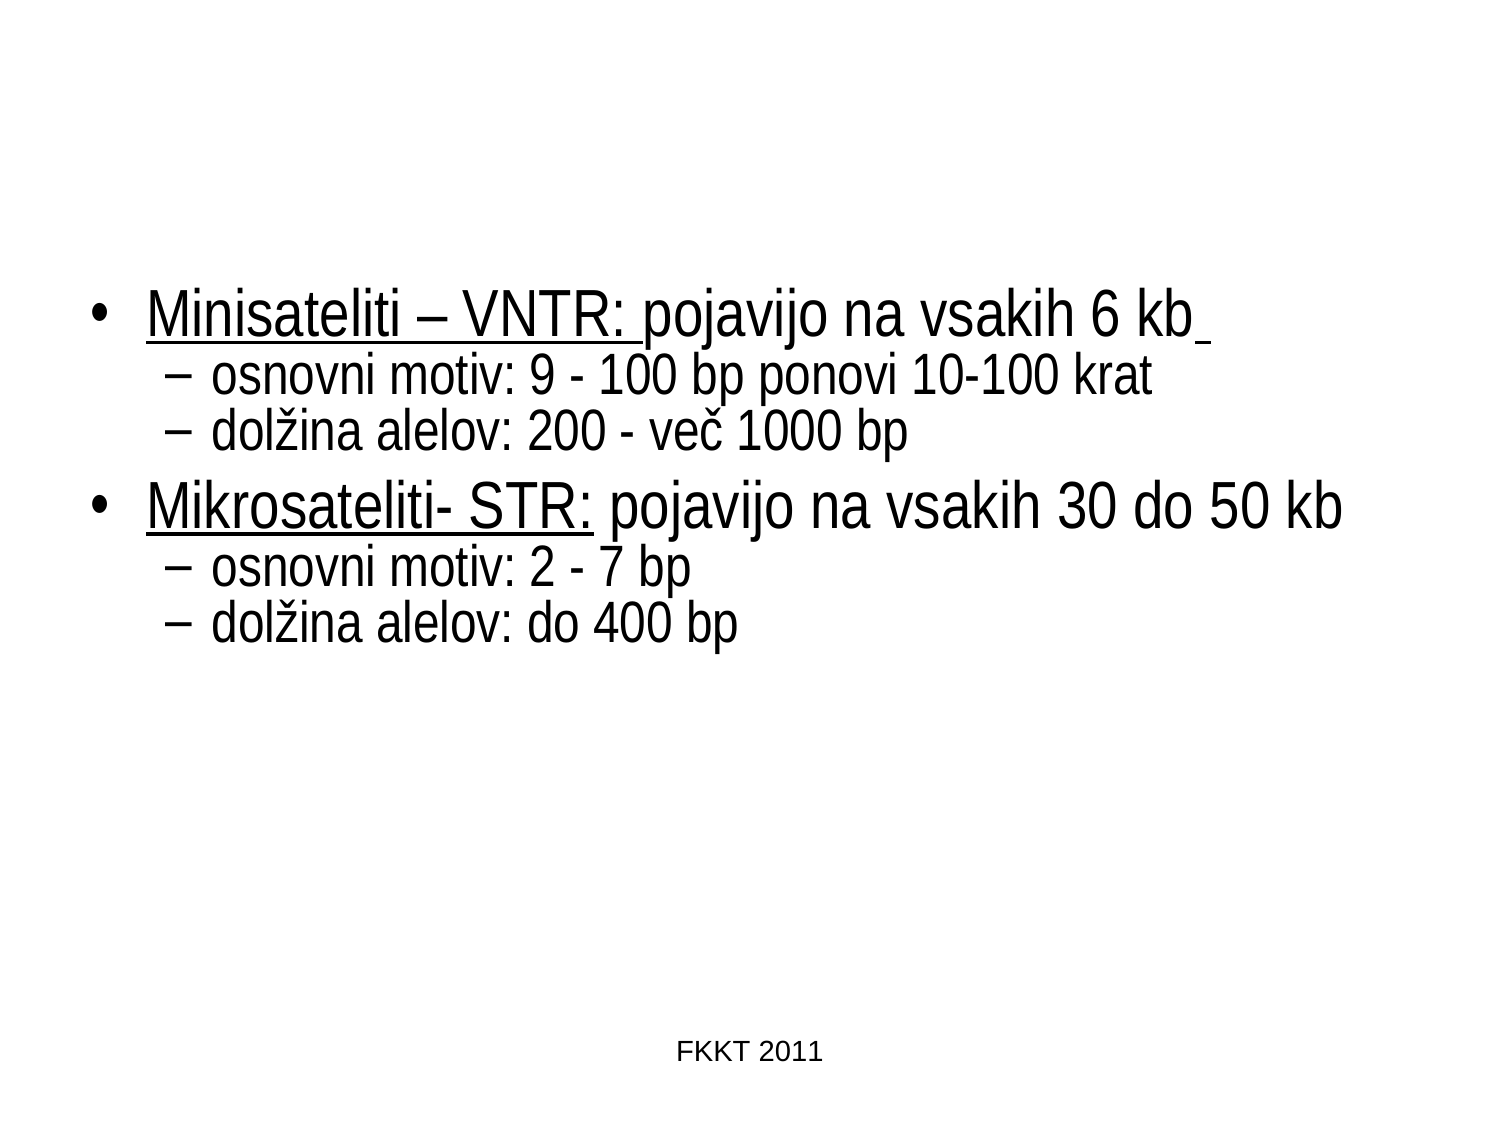

# Minisateliti – VNTR: pojavijo na vsakih 6 kb
osnovni motiv: 9 - 100 bp ponovi 10-100 krat
dolžina alelov: 200 - več 1000 bp
Mikrosateliti- STR: pojavijo na vsakih 30 do 50 kb
osnovni motiv: 2 - 7 bp
dolžina alelov: do 400 bp
FKKT 2011